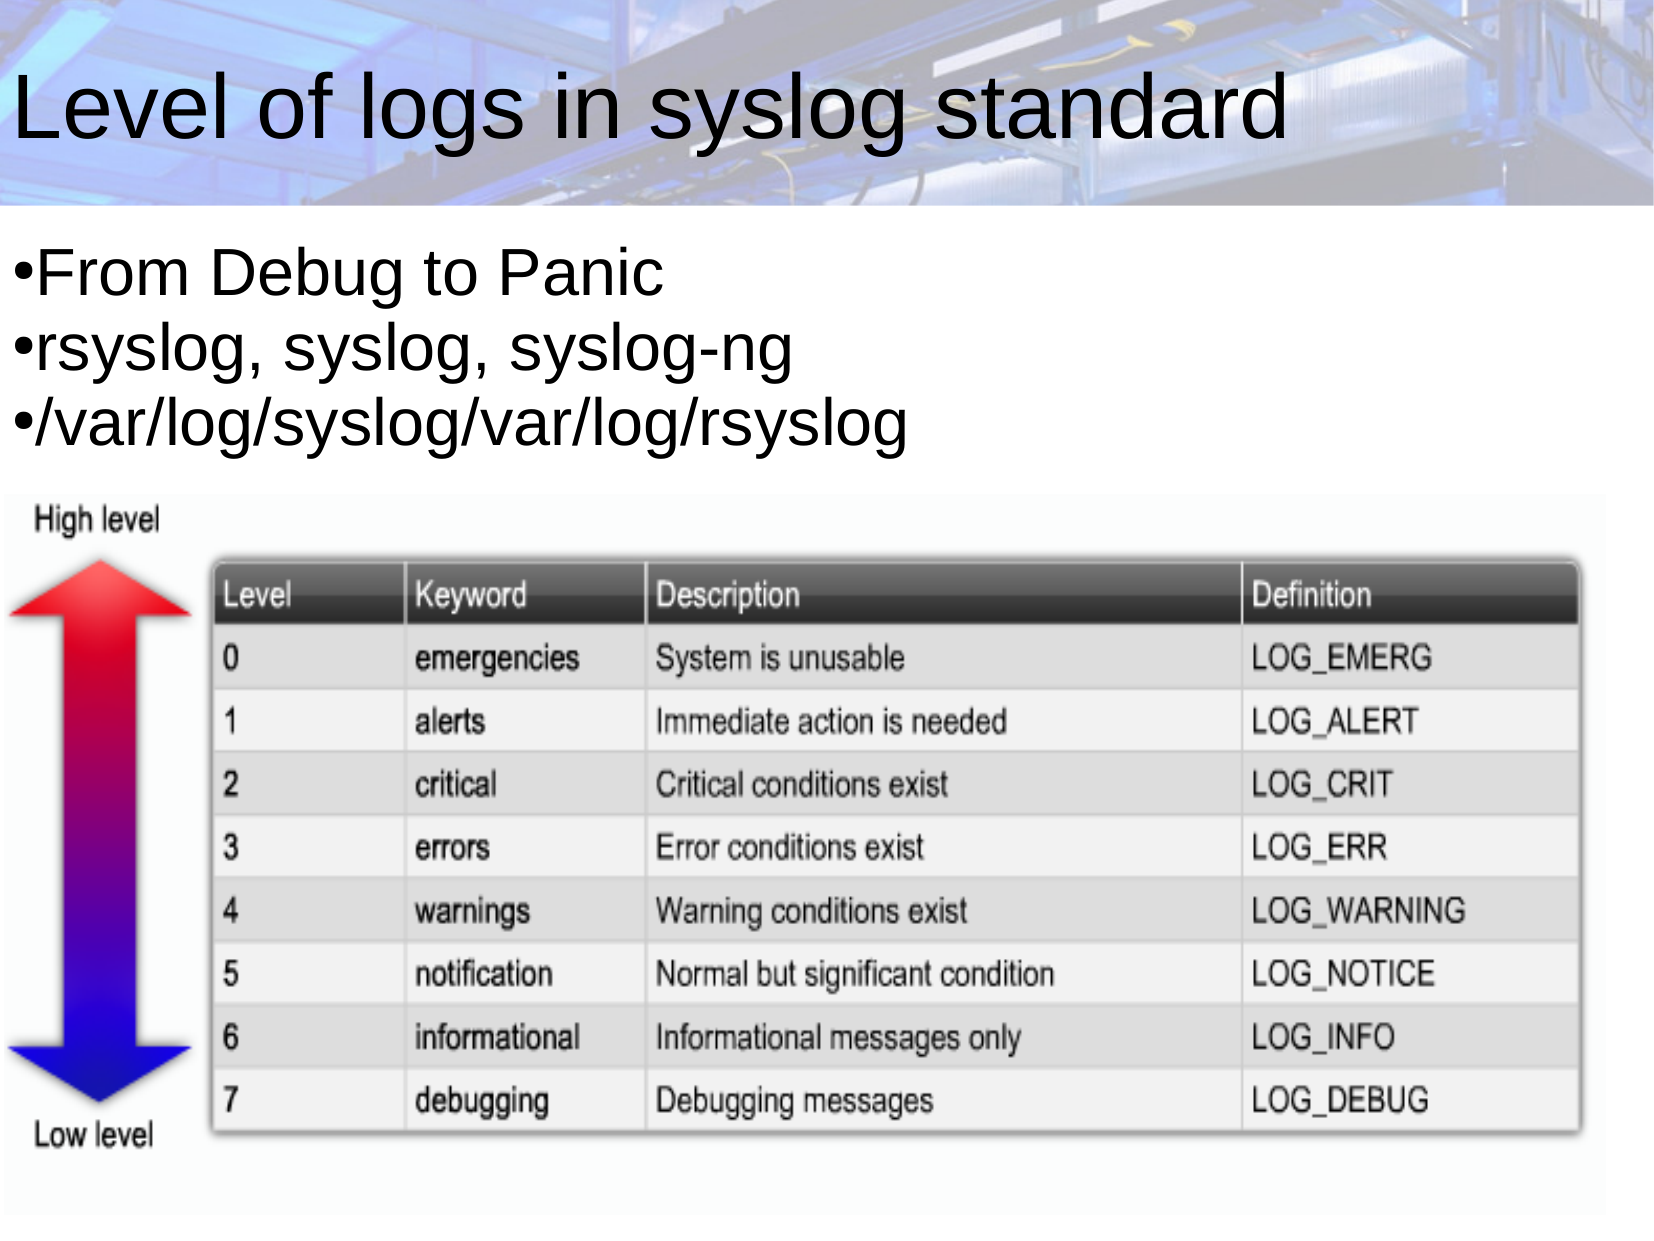

# Level of logs in syslog standard
From Debug to Panic
rsyslog, syslog, syslog-ng
/var/log/syslog	/var/log/rsyslog